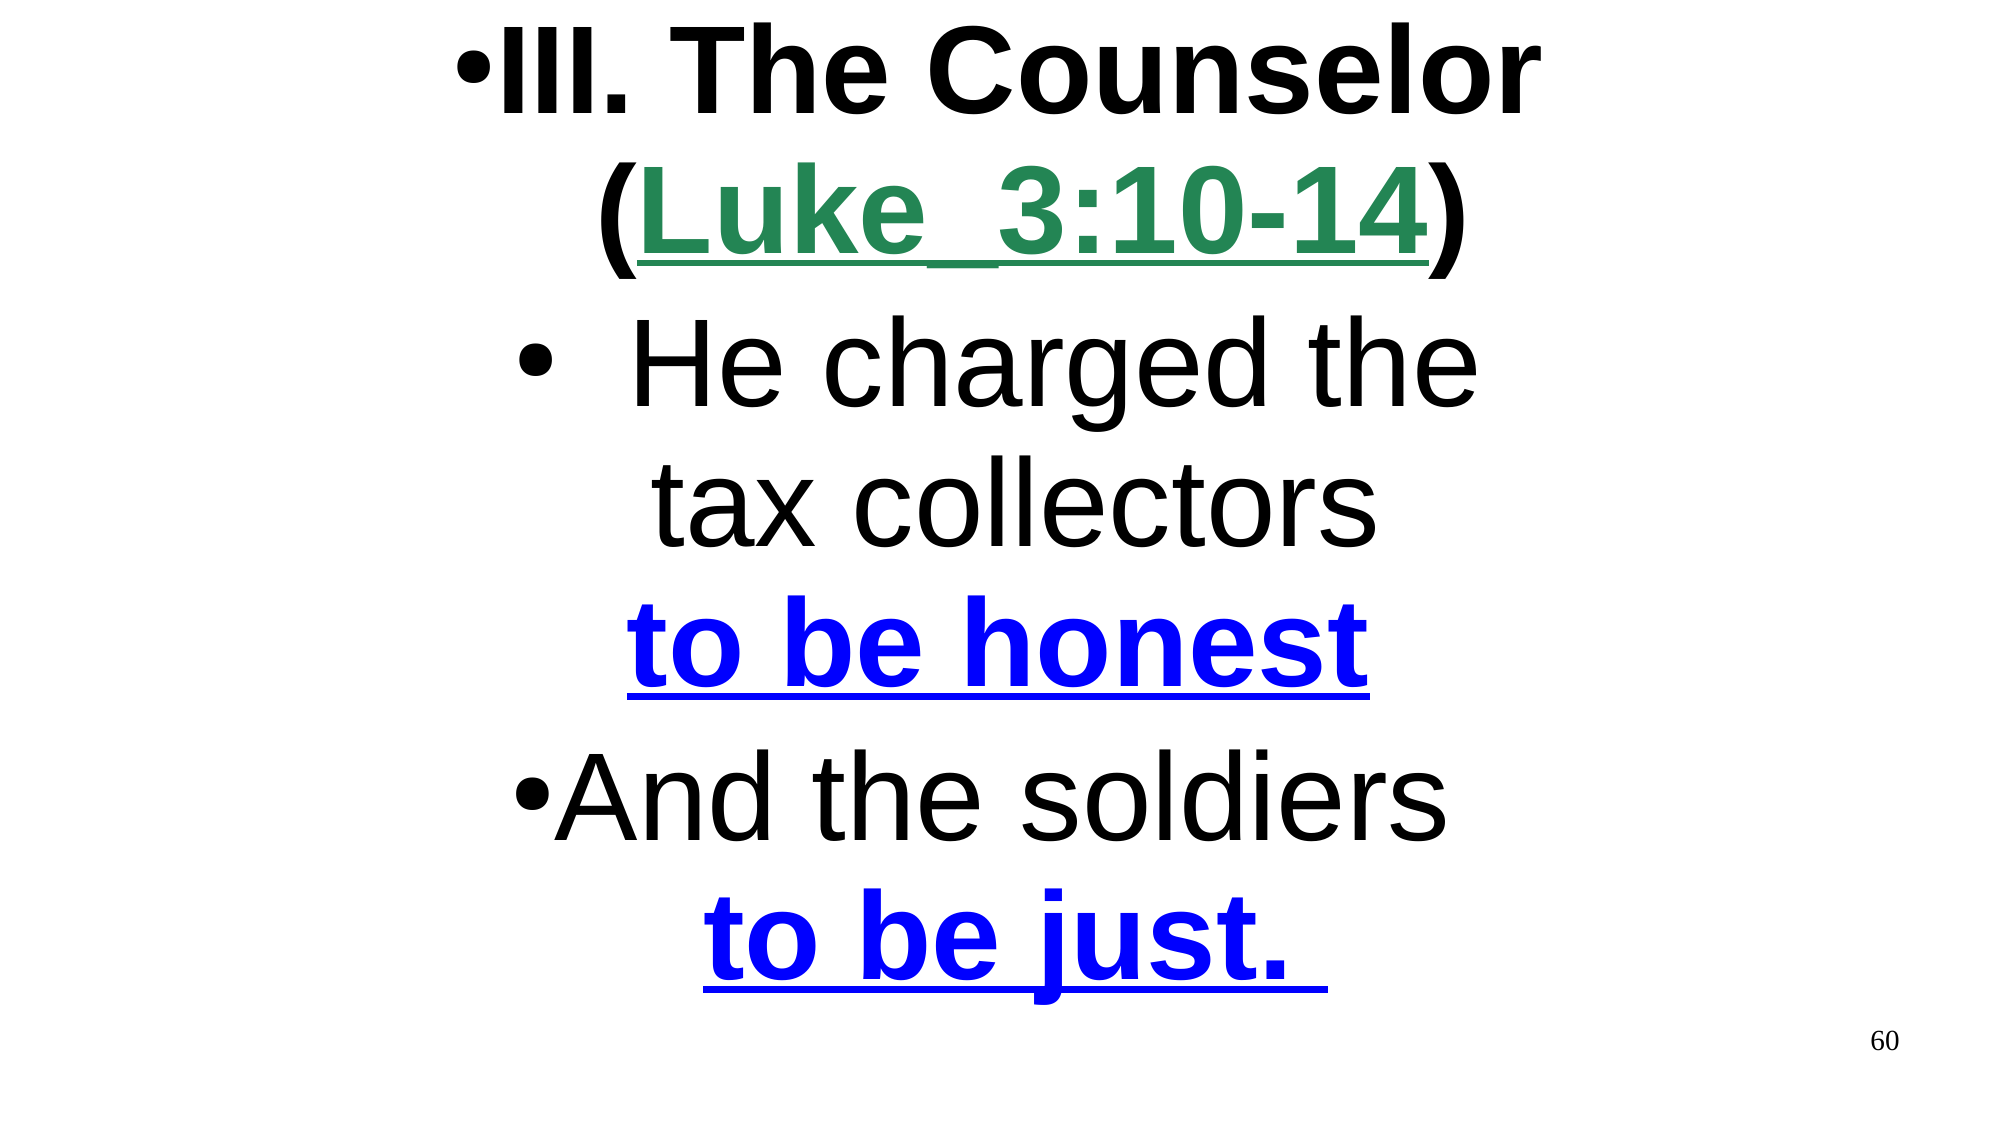

# III. The Counselor (Luke_3:10-14)
 He charged the
 tax collectors
to be honest
And the soldiers
to be just.
60